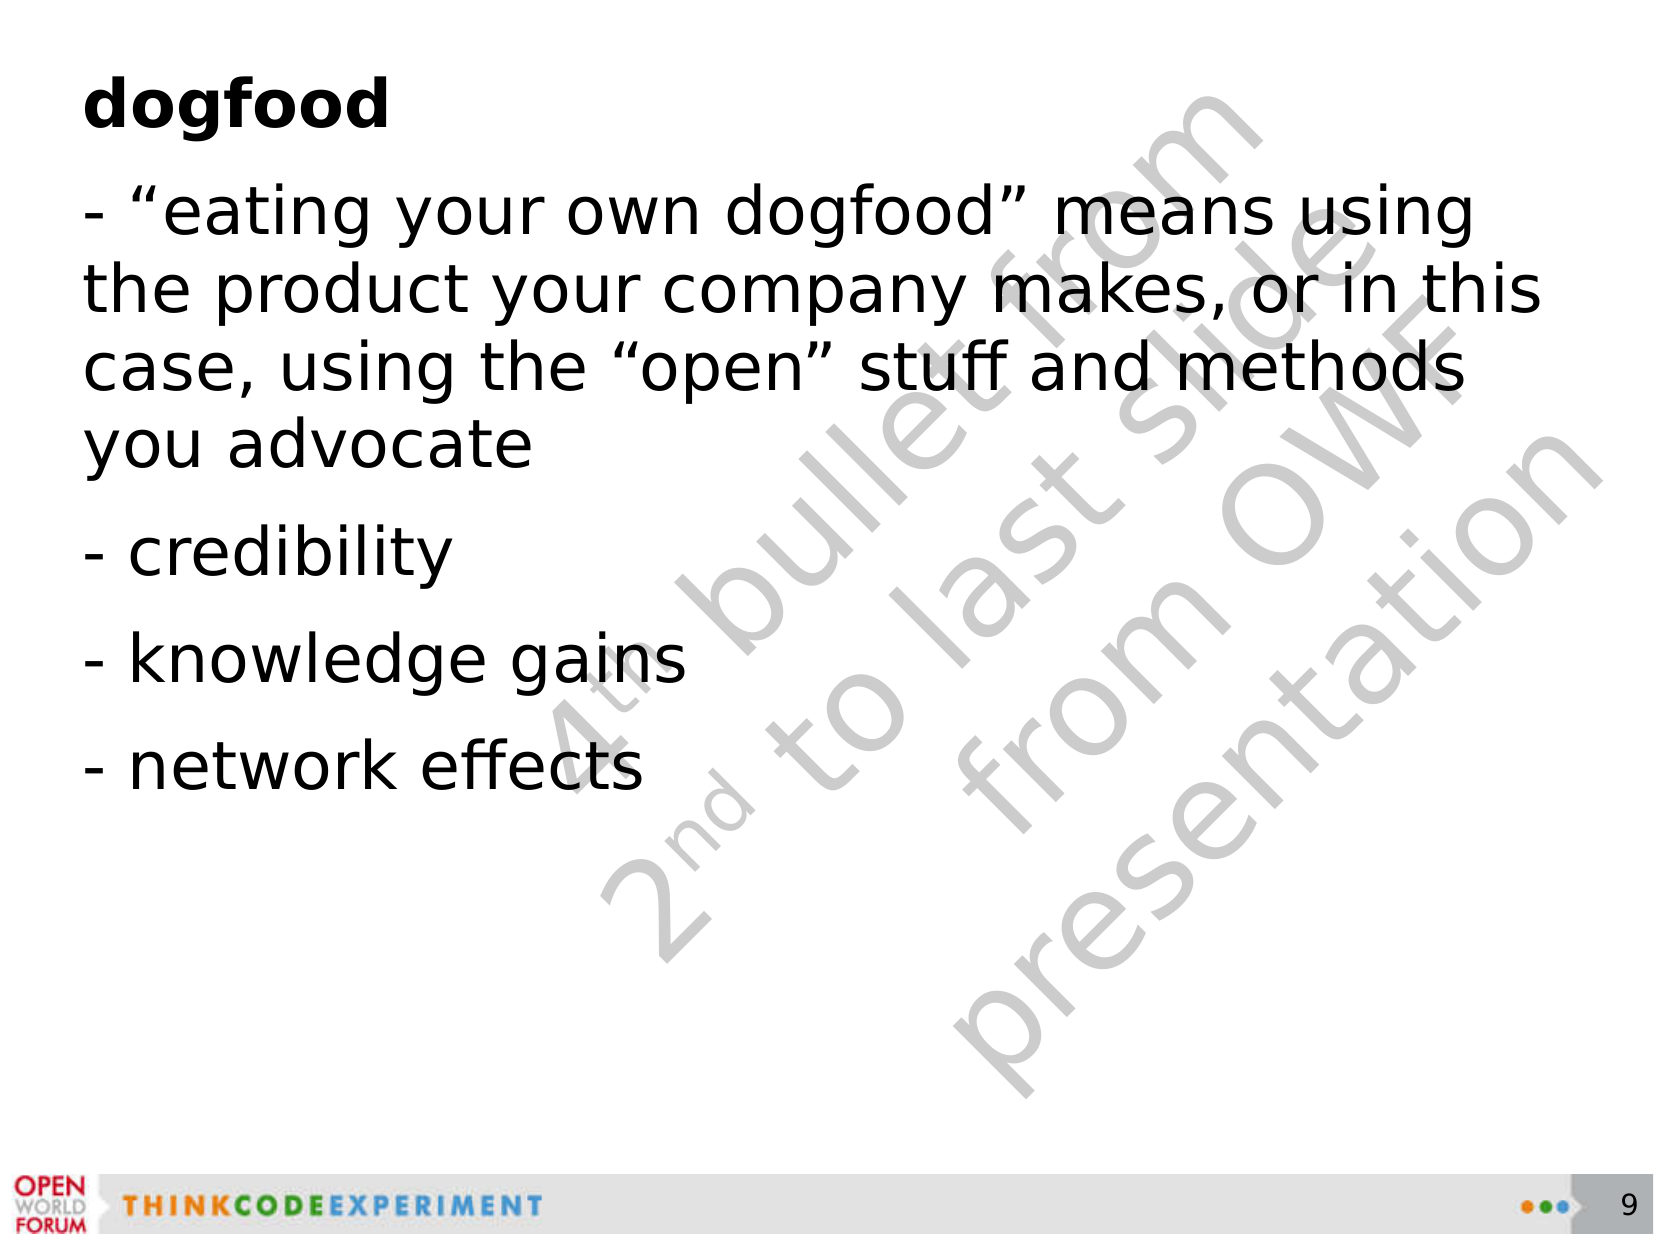

# dogfood
- “eating your own dogfood” means using the product your company makes, or in this case, using the “open” stuff and methods you advocate
- credibility
- knowledge gains
- network effects
4th bullet from
2nd to last slide
from OWF
presentation